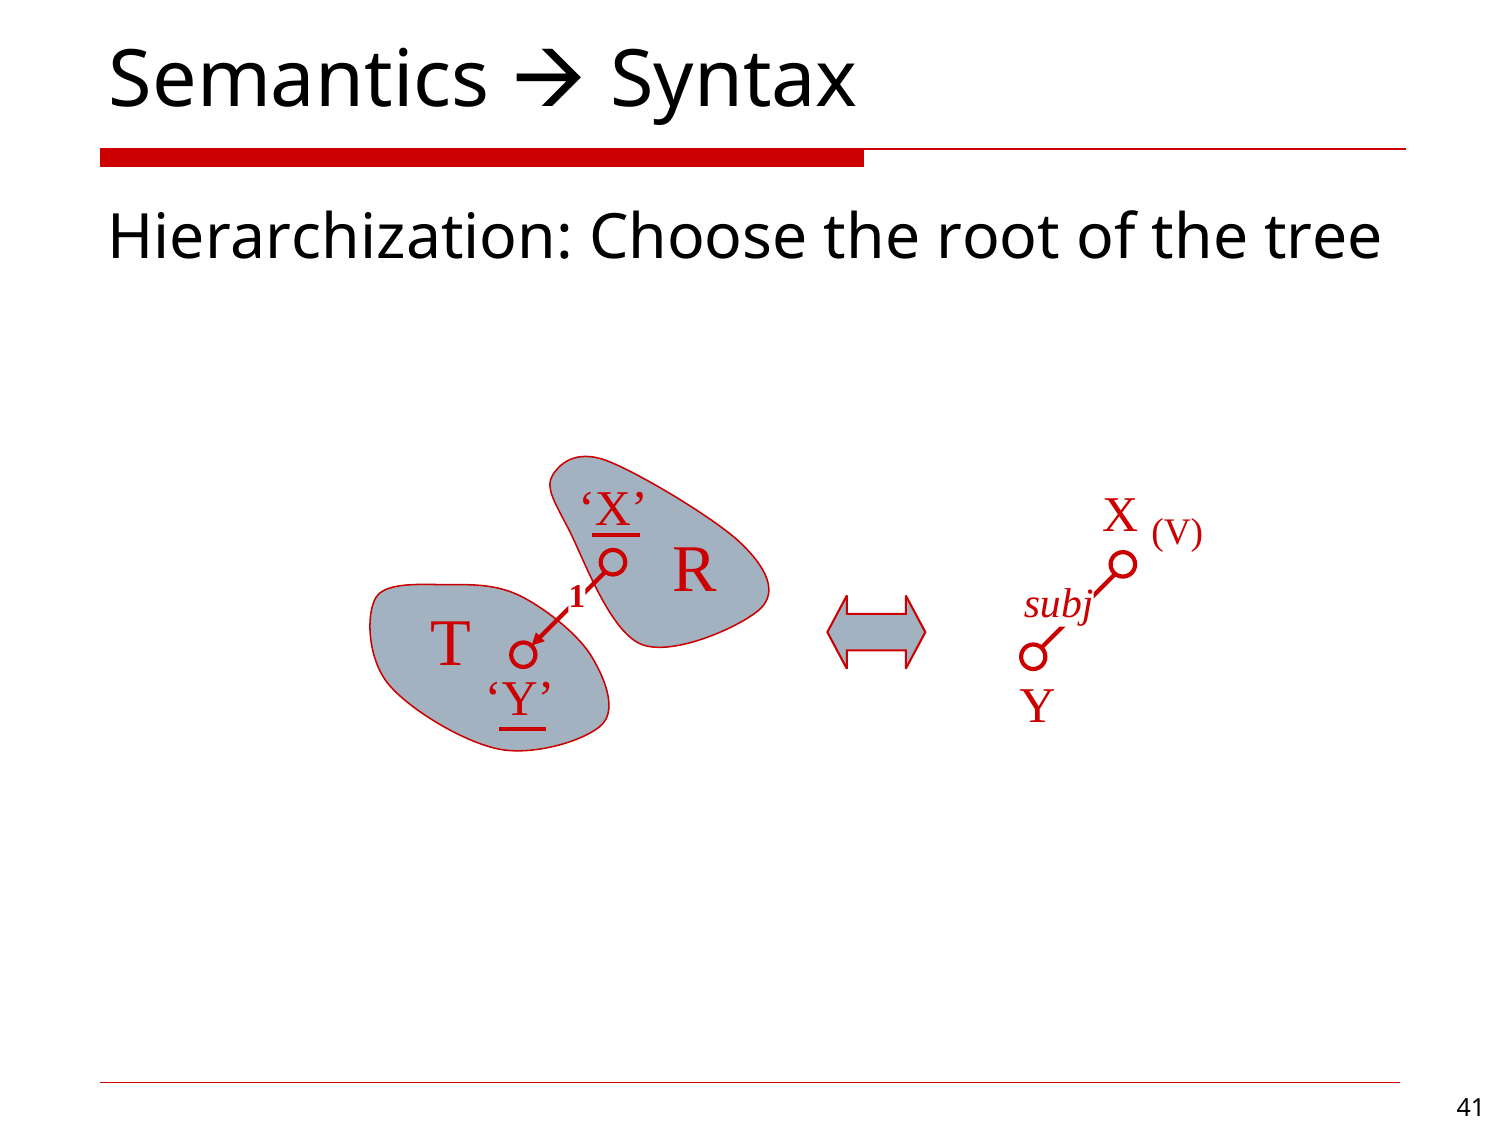

# Semantics  Syntax
Hierarchization: Choose the root of the tree
‘X’
X
(V)
R
1
subj
T
‘Y’
Y
41